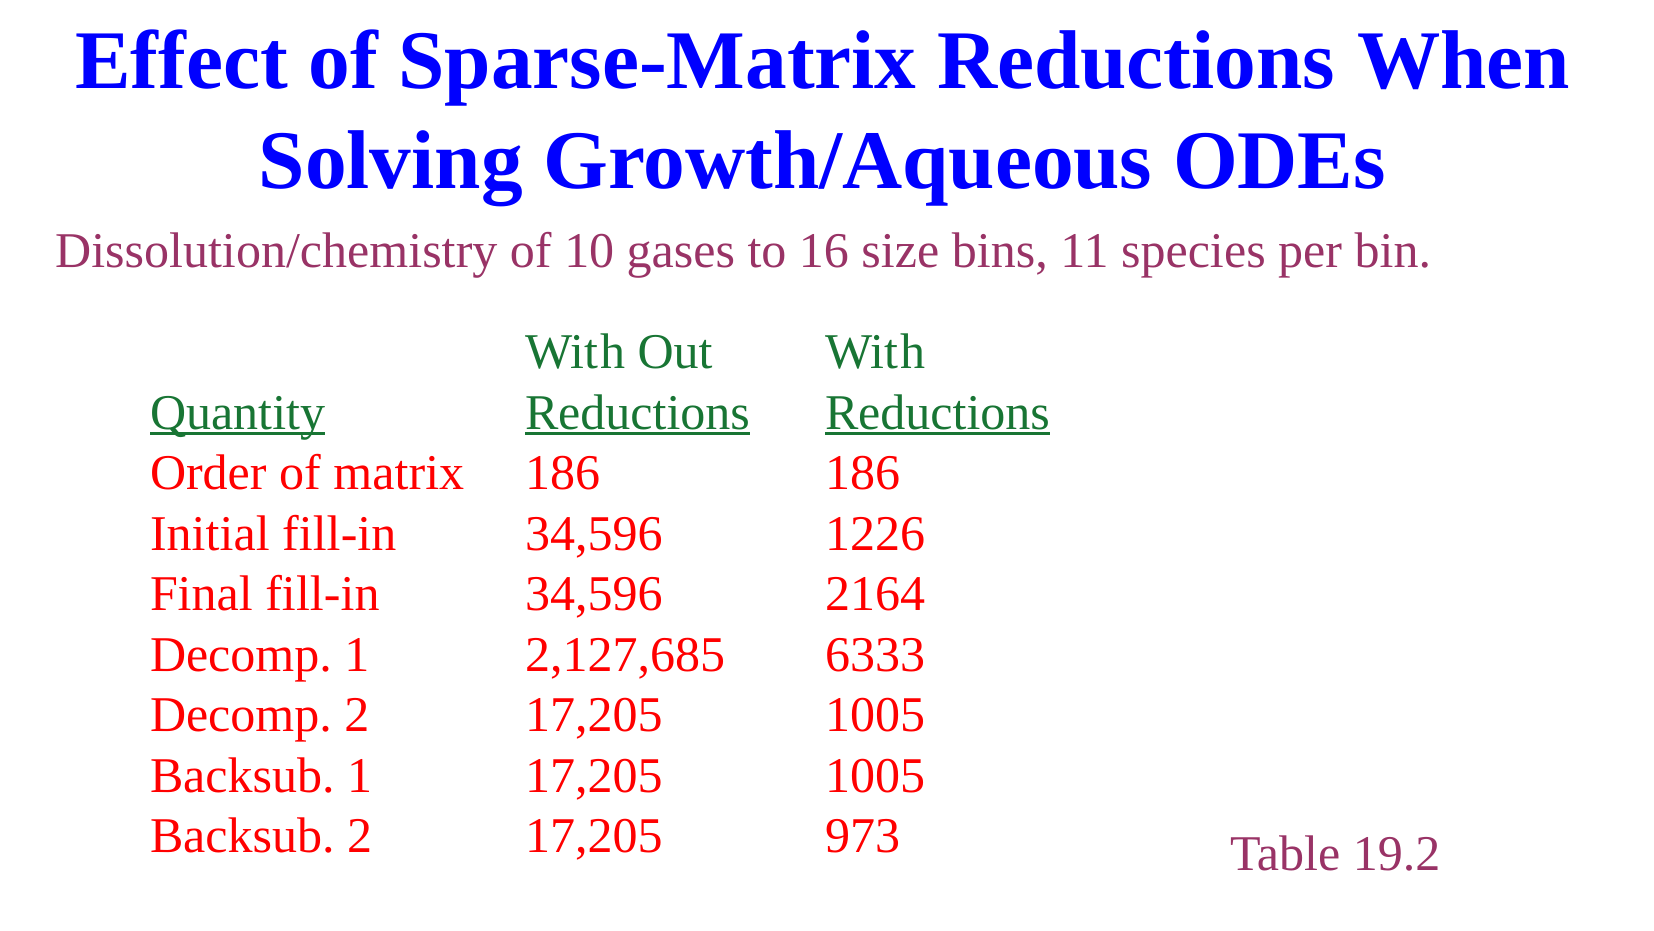

# Effect of Sparse-Matrix Reductions When Solving Growth/Aqueous ODEs
Dissolution/chemistry of 10 gases to 16 size bins, 11 species per bin.
					Wit	h Out		Wit	h
Quantity 			Reductions	Reductions
Order of matrix	186			186
Initial fill-in		34,596			1226
Final fill-in		34,596			2164
Decomp. 1			2,127,685		6333
Decomp. 2			17,205			1005
Backsub. 1			17,205			1005
Backsub. 2			17,205			973
Table 19.2